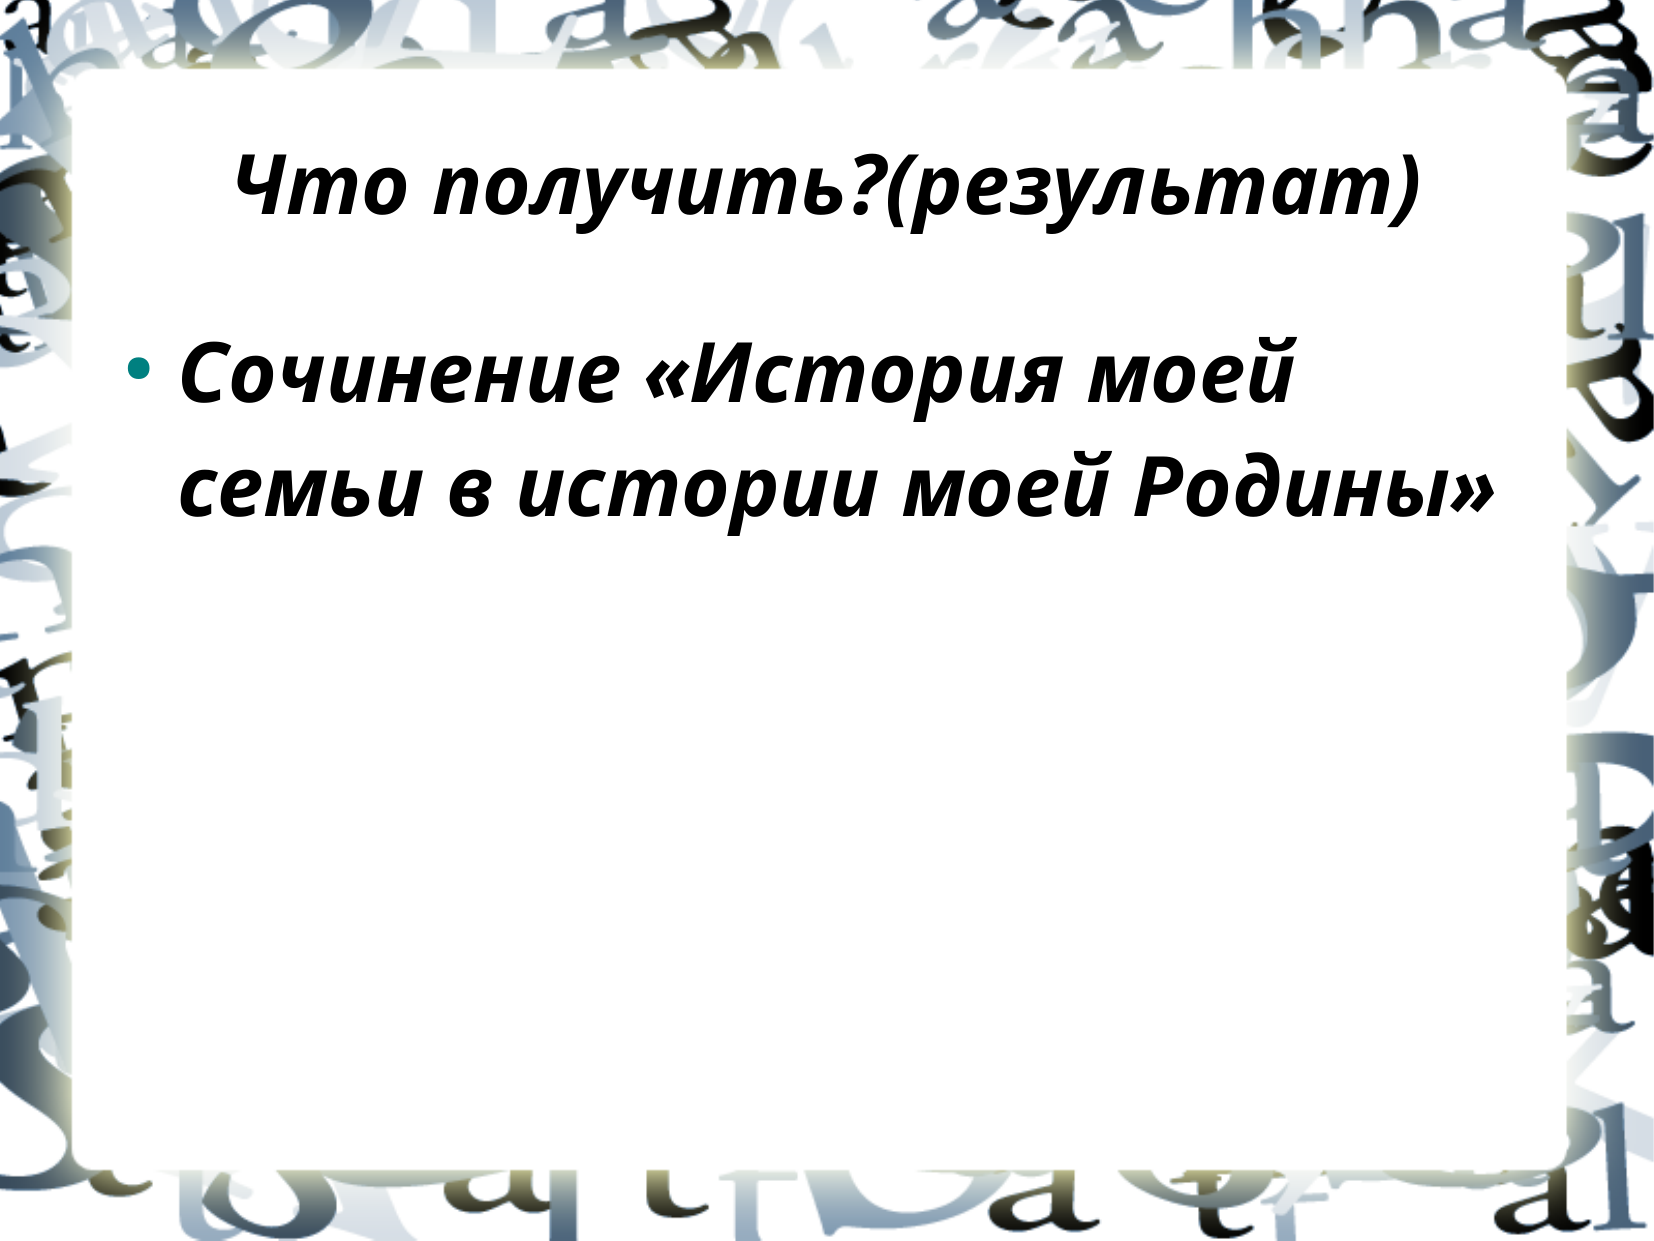

# Что получить?(результат)
Сочинение «История моей семьи в истории моей Родины»